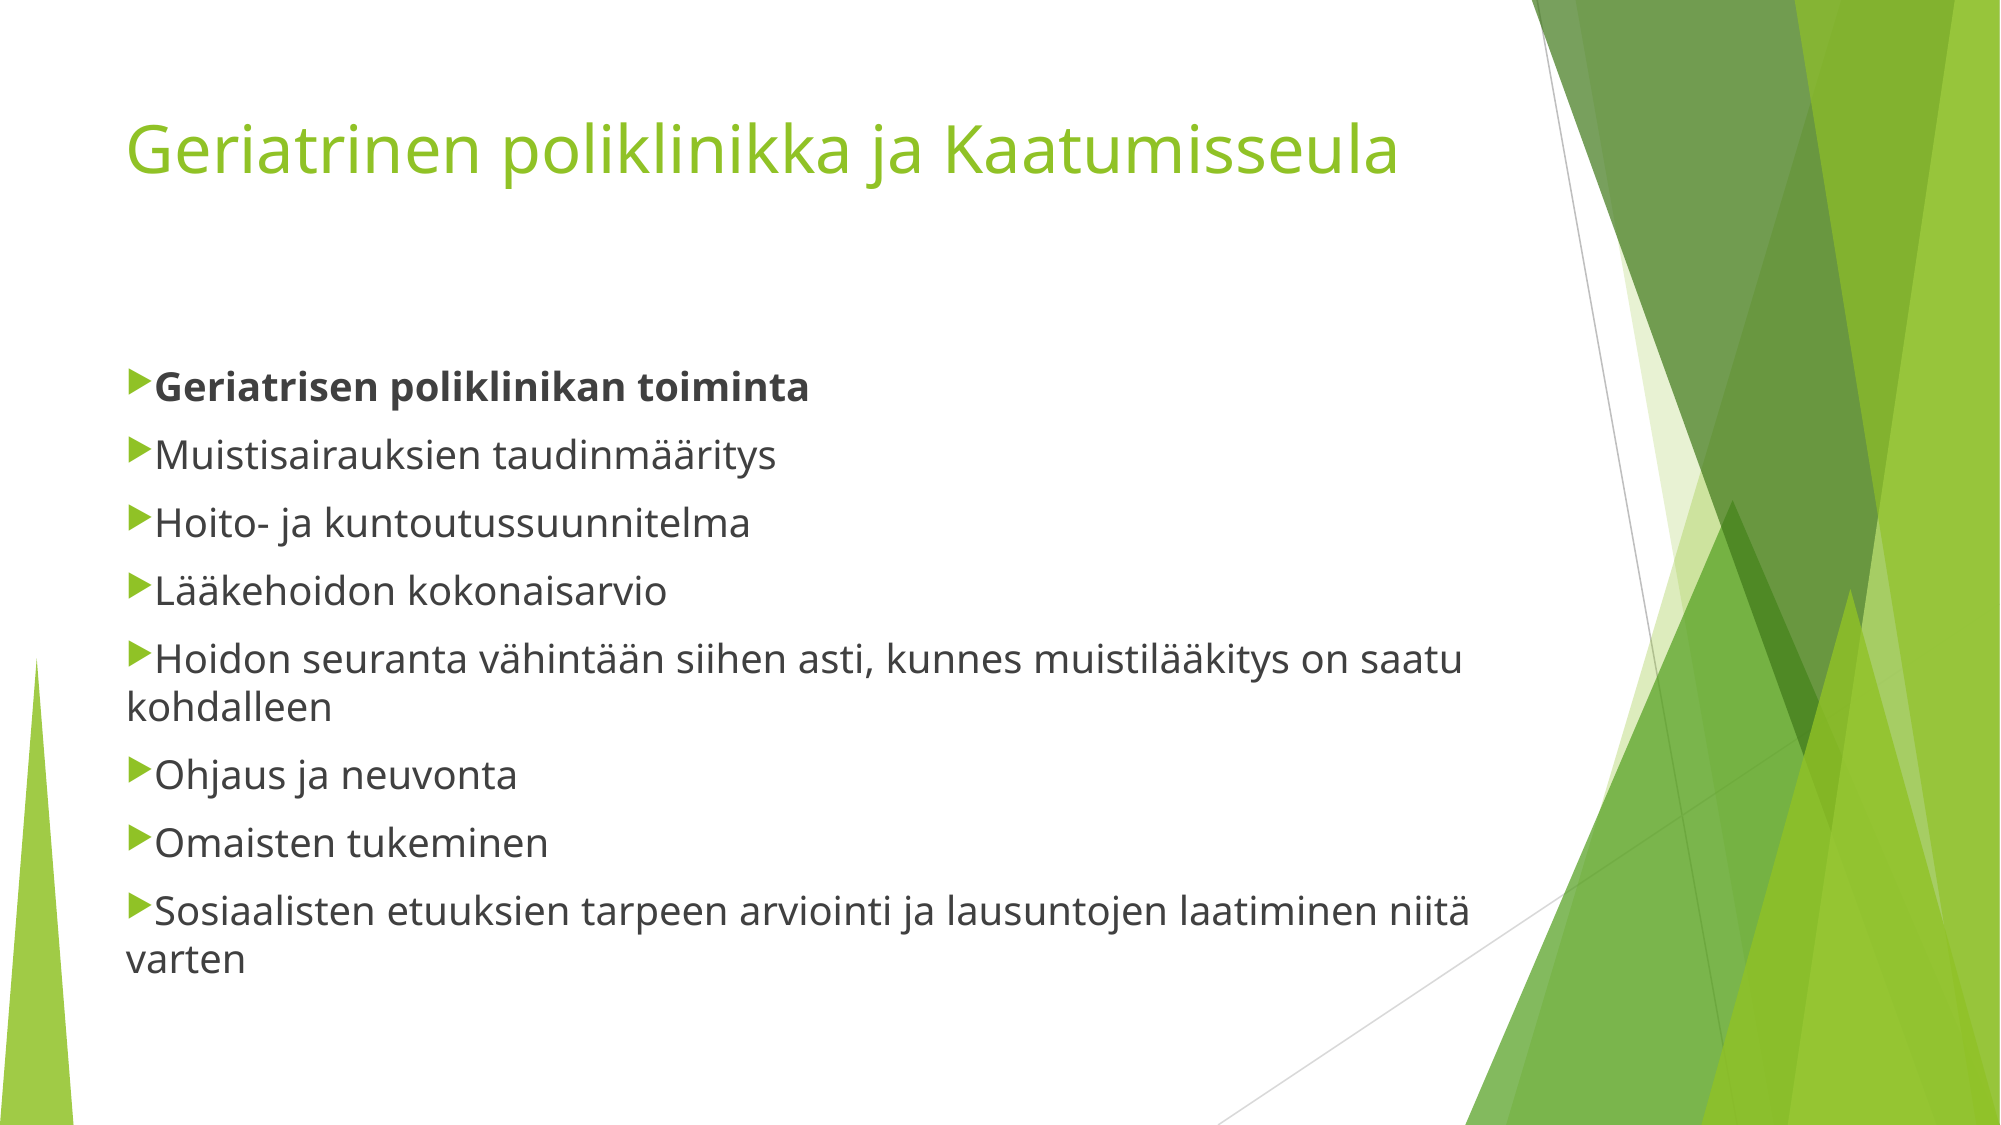

# Geriatrinen poliklinikka ja Kaatumisseula
Geriatrisen poliklinikan toiminta
Muistisairauksien taudinmääritys
Hoito- ja kuntoutussuunnitelma
Lääkehoidon kokonaisarvio
Hoidon seuranta vähintään siihen asti, kunnes muistilääkitys on saatu kohdalleen
Ohjaus ja neuvonta
Omaisten tukeminen
Sosiaalisten etuuksien tarpeen arviointi ja lausuntojen laatiminen niitä varten